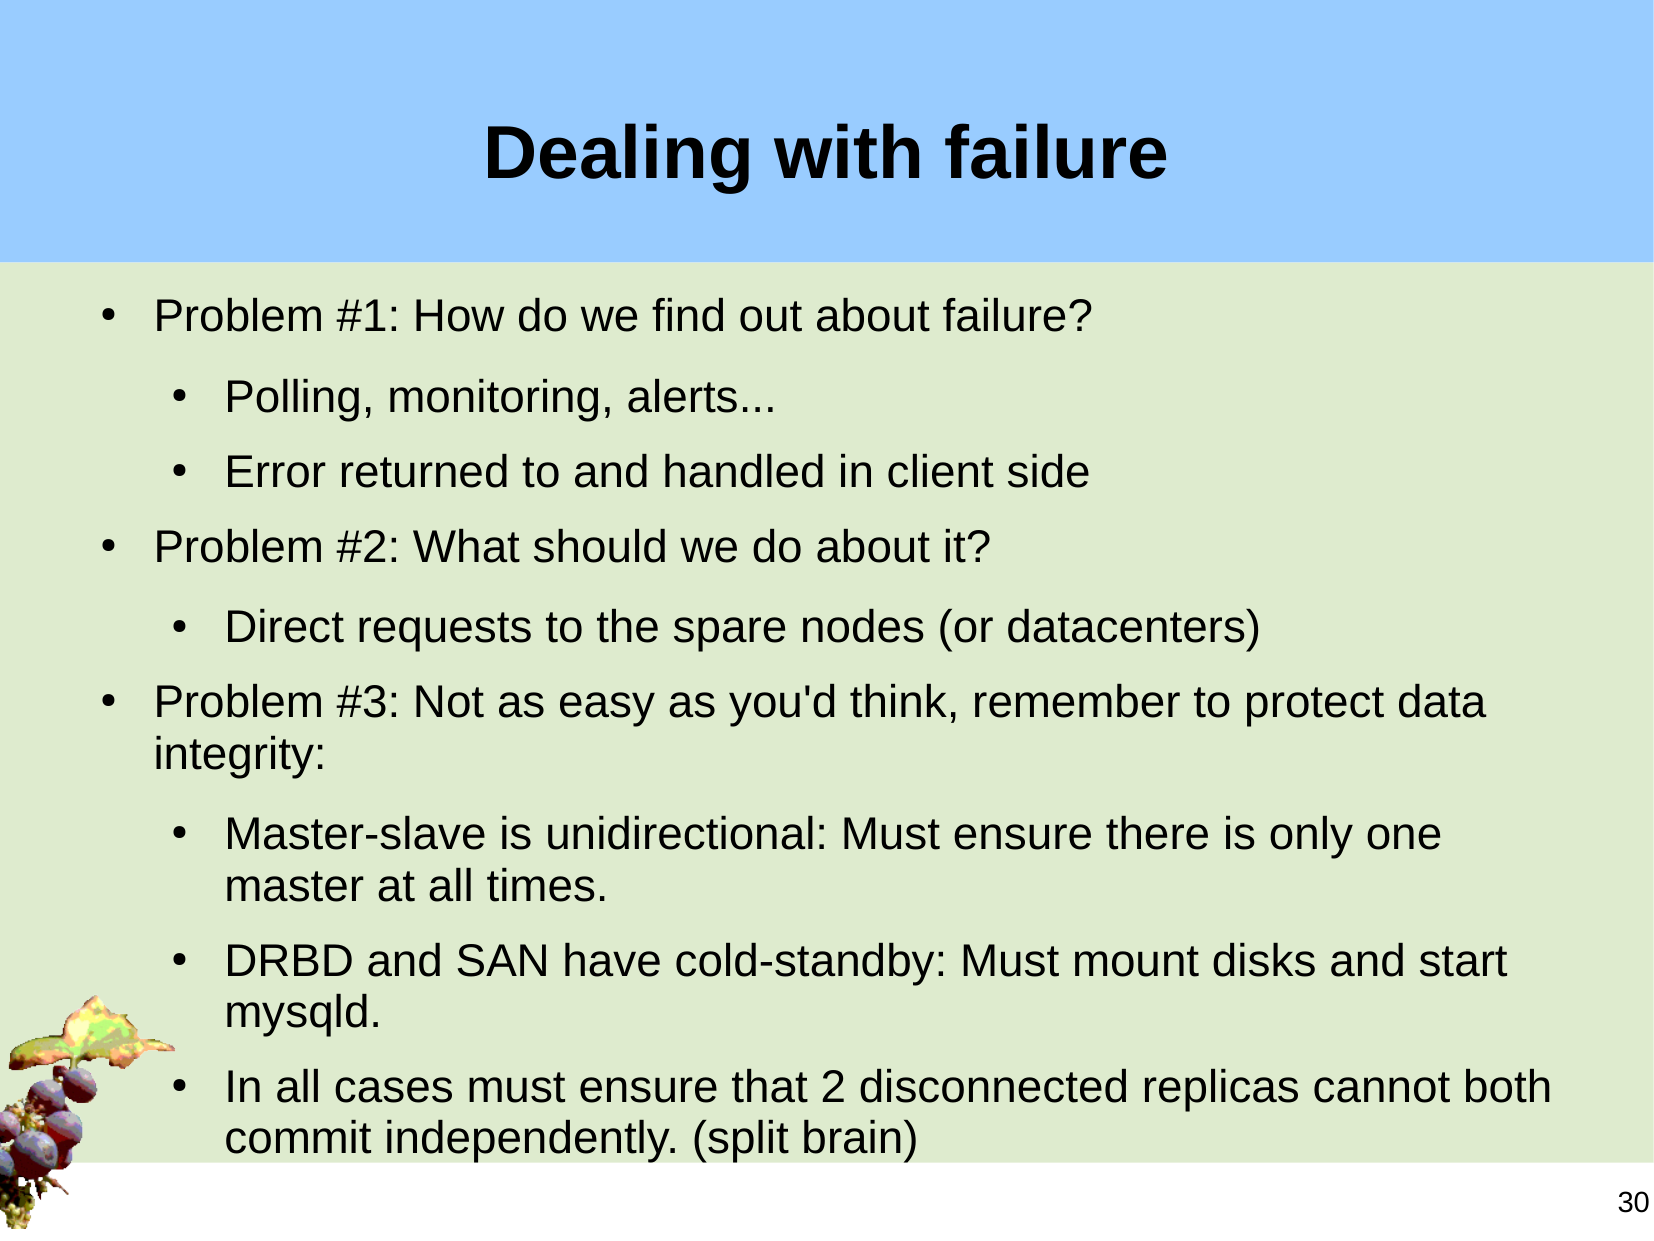

# Dealing with failure
Problem #1: How do we find out about failure?
Polling, monitoring, alerts...
Error returned to and handled in client side
Problem #2: What should we do about it?
Direct requests to the spare nodes (or datacenters)
Problem #3: Not as easy as you'd think, remember to protect data integrity:
Master-slave is unidirectional: Must ensure there is only one master at all times.
DRBD and SAN have cold-standby: Must mount disks and start mysqld.
In all cases must ensure that 2 disconnected replicas cannot both commit independently. (split brain)
30